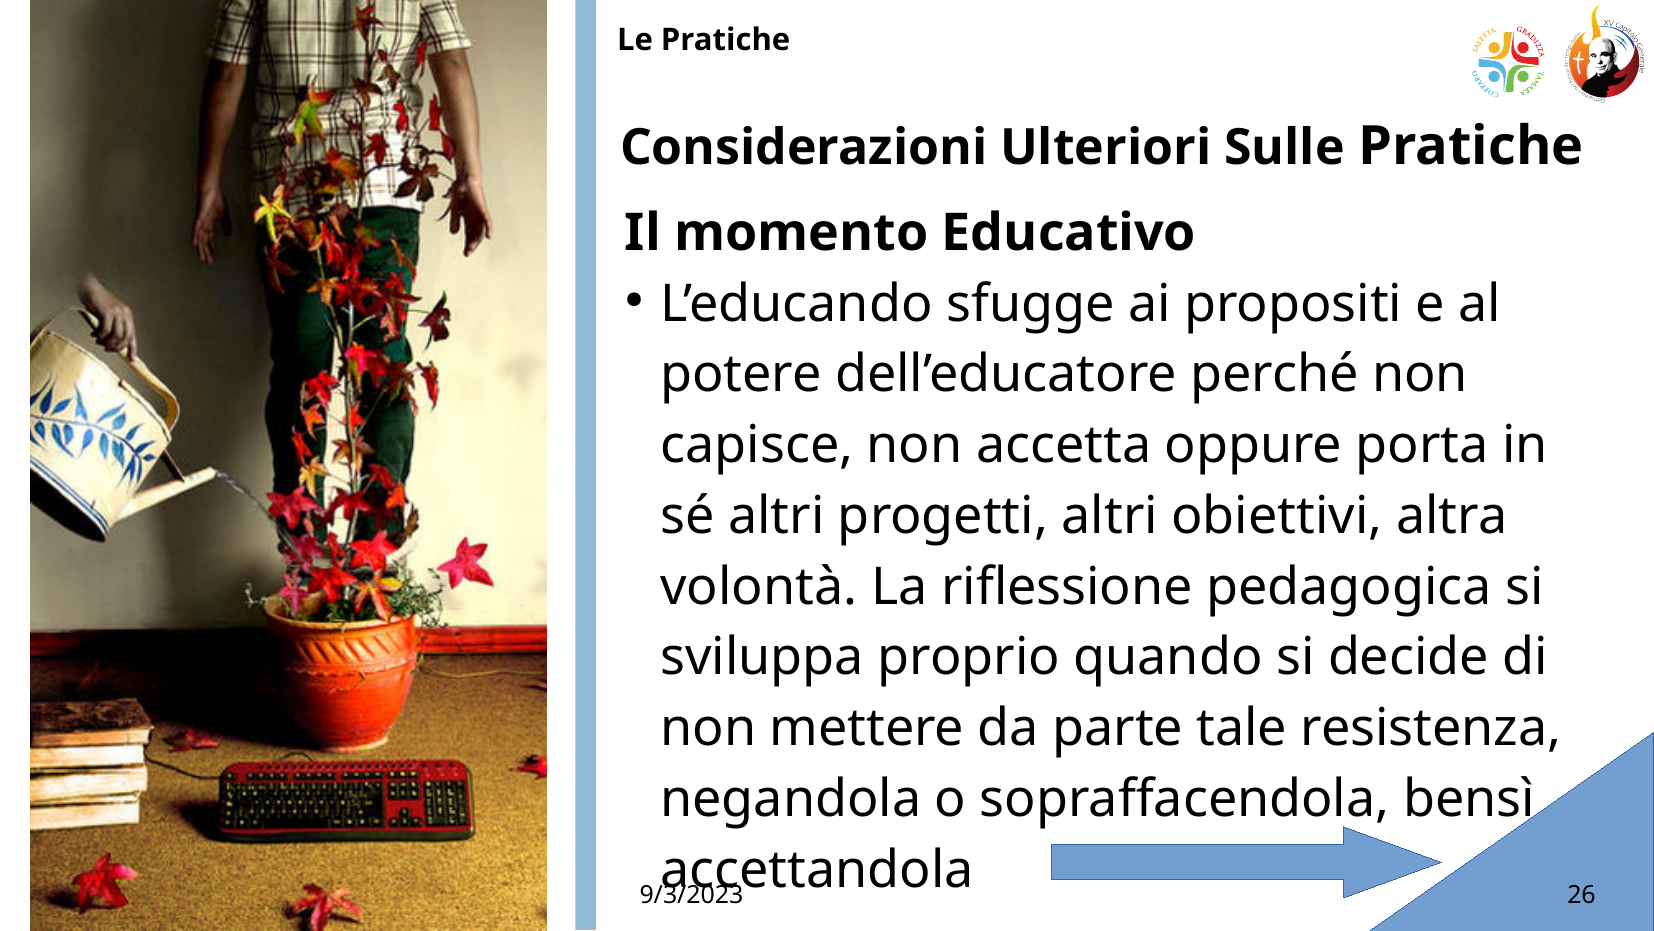

Le Pratiche
Considerazioni Ulteriori Sulle Pratiche
# Il momento Educativo
L’educando sfugge ai propositi e al potere dell’educatore perché non capisce, non accetta oppure porta in sé altri progetti, altri obiettivi, altra volontà. La riflessione pedagogica si sviluppa proprio quando si decide di non mettere da parte tale resistenza, negandola o sopraffacendola, bensì
accettandola